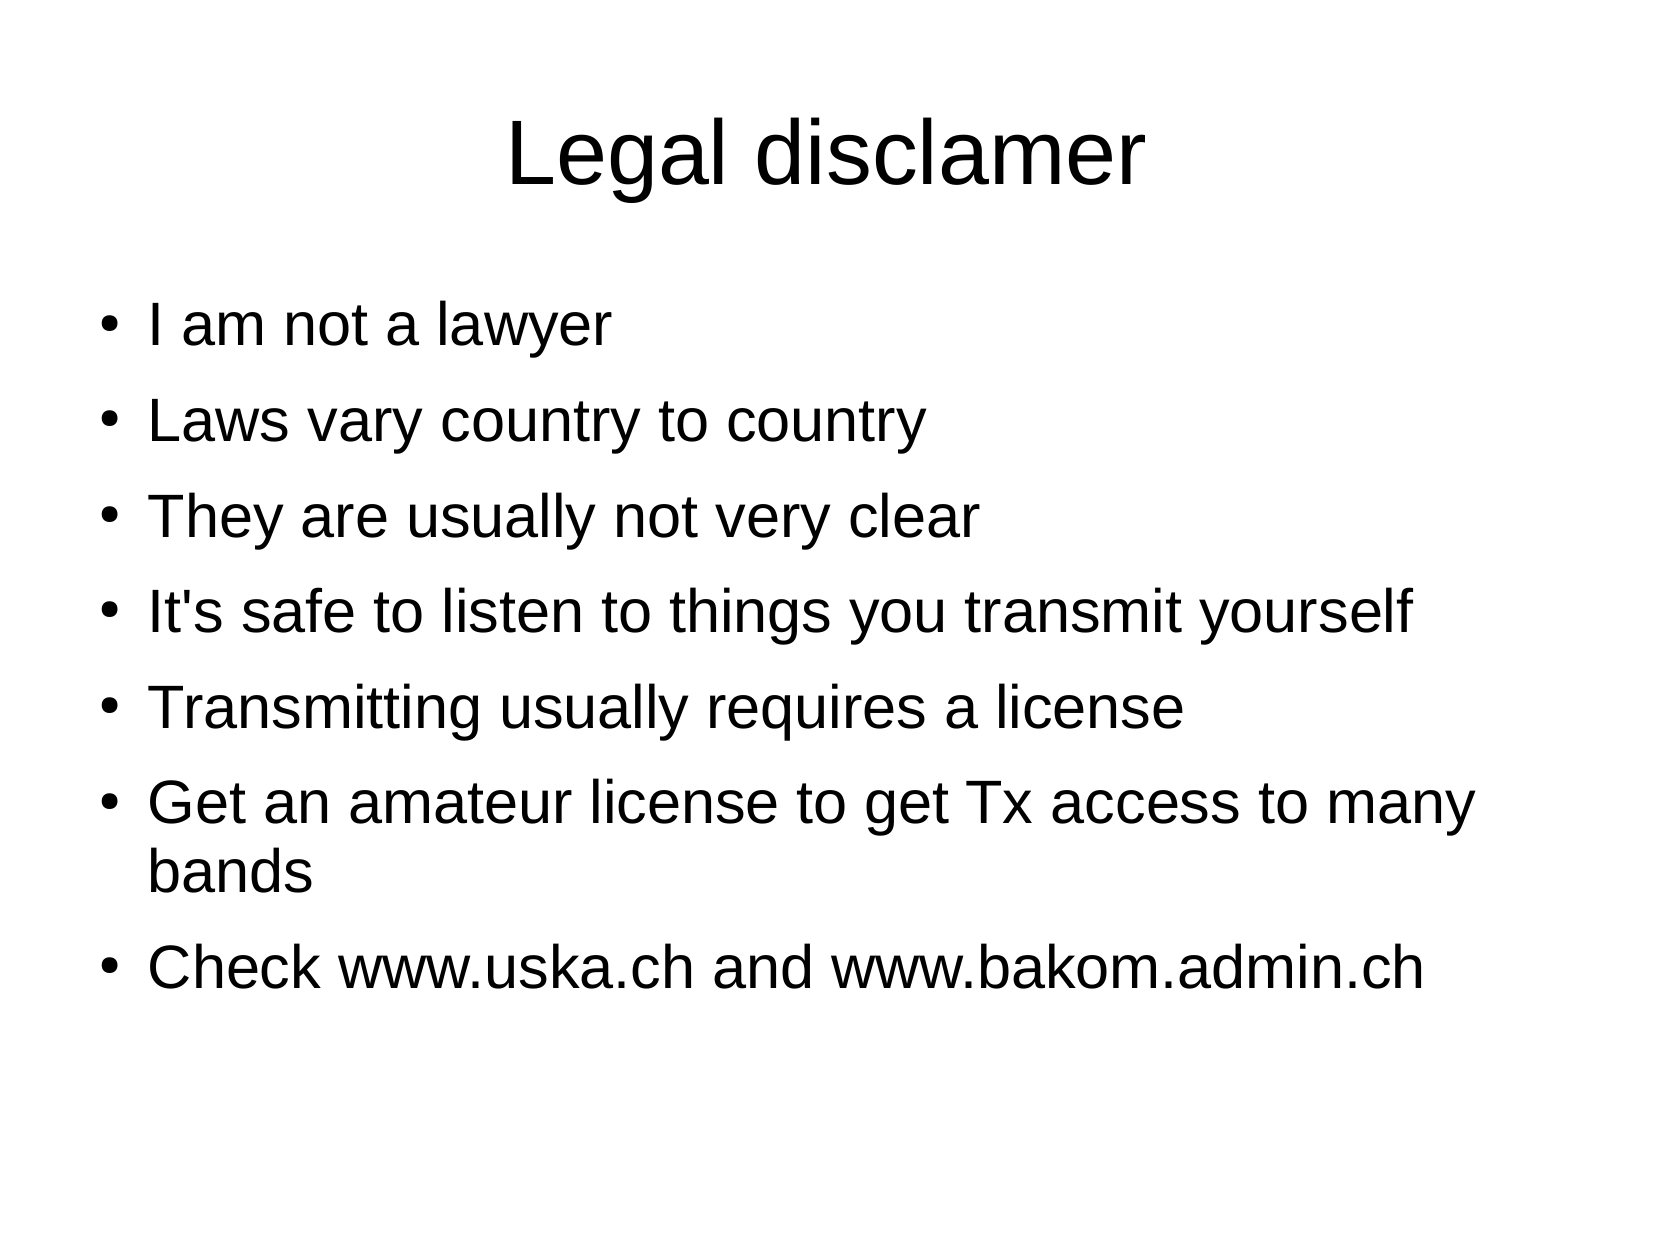

# Legal disclamer
I am not a lawyer
Laws vary country to country
They are usually not very clear
It's safe to listen to things you transmit yourself
Transmitting usually requires a license
Get an amateur license to get Tx access to many bands
Check www.uska.ch and www.bakom.admin.ch